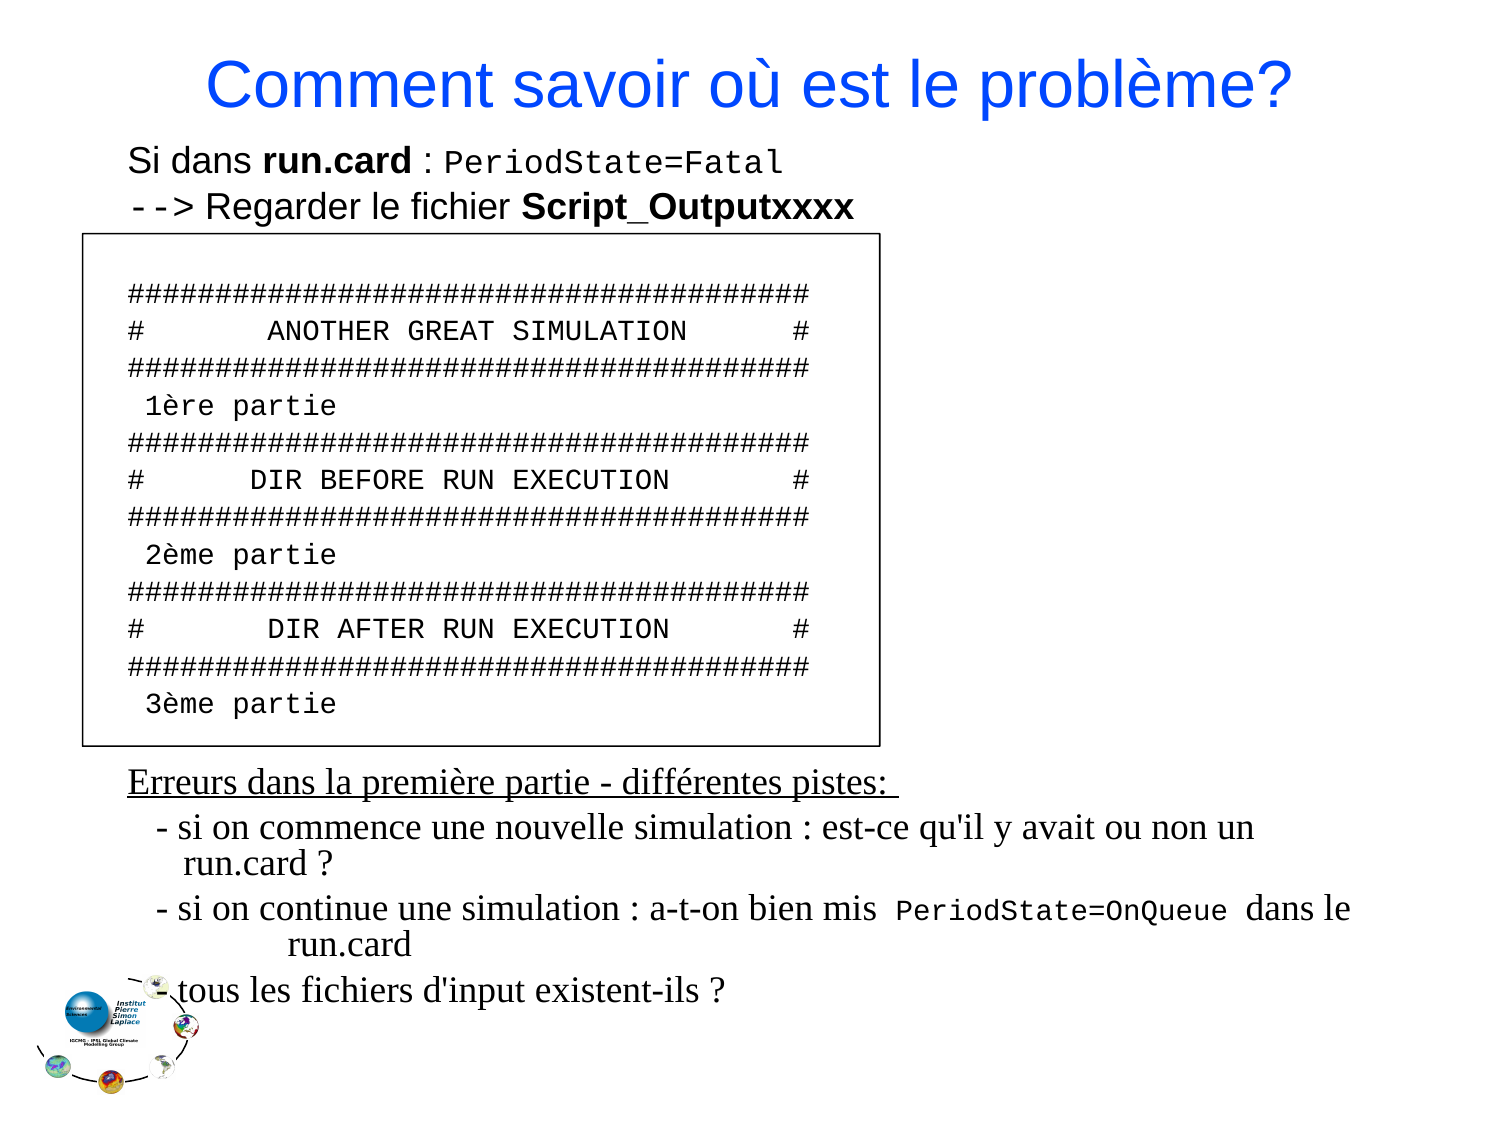

# Comment savoir où est le problème?
Si dans run.card : PeriodState=Fatal
--> Regarder le fichier Script_Outputxxxx
#######################################
# ANOTHER GREAT SIMULATION #
#######################################
 1ère partie
#######################################
# DIR BEFORE RUN EXECUTION #
#######################################
 2ème partie
#######################################
# DIR AFTER RUN EXECUTION #
#######################################
 3ème partie
Erreurs dans la première partie - différentes pistes:
 - si on commence une nouvelle simulation : est-ce qu'il y avait ou non un run.card ?
 - si on continue une simulation : a-t-on bien mis PeriodState=OnQueue dans le run.card
 - tous les fichiers d'input existent-ils ?